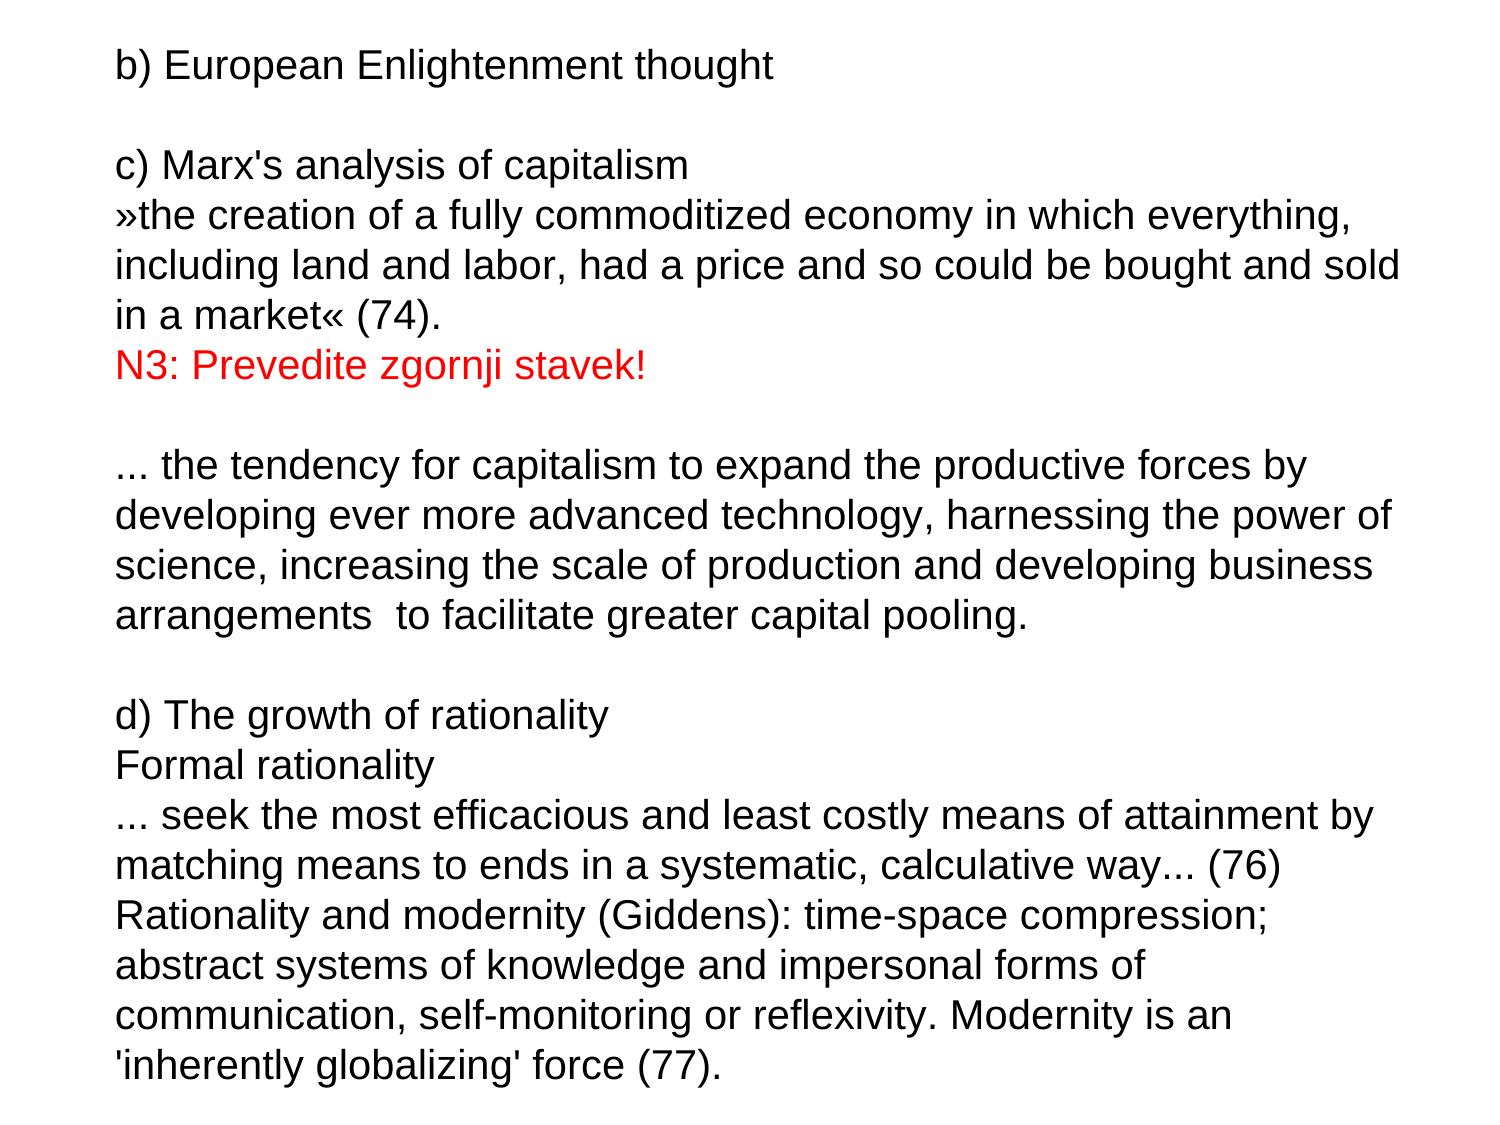

b) European Enlightenment thought
c) Marx's analysis of capitalism
»the creation of a fully commoditized economy in which everything, including land and labor, had a price and so could be bought and sold in a market« (74).
N3: Prevedite zgornji stavek!
... the tendency for capitalism to expand the productive forces by developing ever more advanced technology, harnessing the power of science, increasing the scale of production and developing business arrangements to facilitate greater capital pooling.
d) The growth of rationality
Formal rationality
... seek the most efficacious and least costly means of attainment by matching means to ends in a systematic, calculative way... (76)
Rationality and modernity (Giddens): time-space compression; abstract systems of knowledge and impersonal forms of communication, self-monitoring or reflexivity. Modernity is an 'inherently globalizing' force (77).